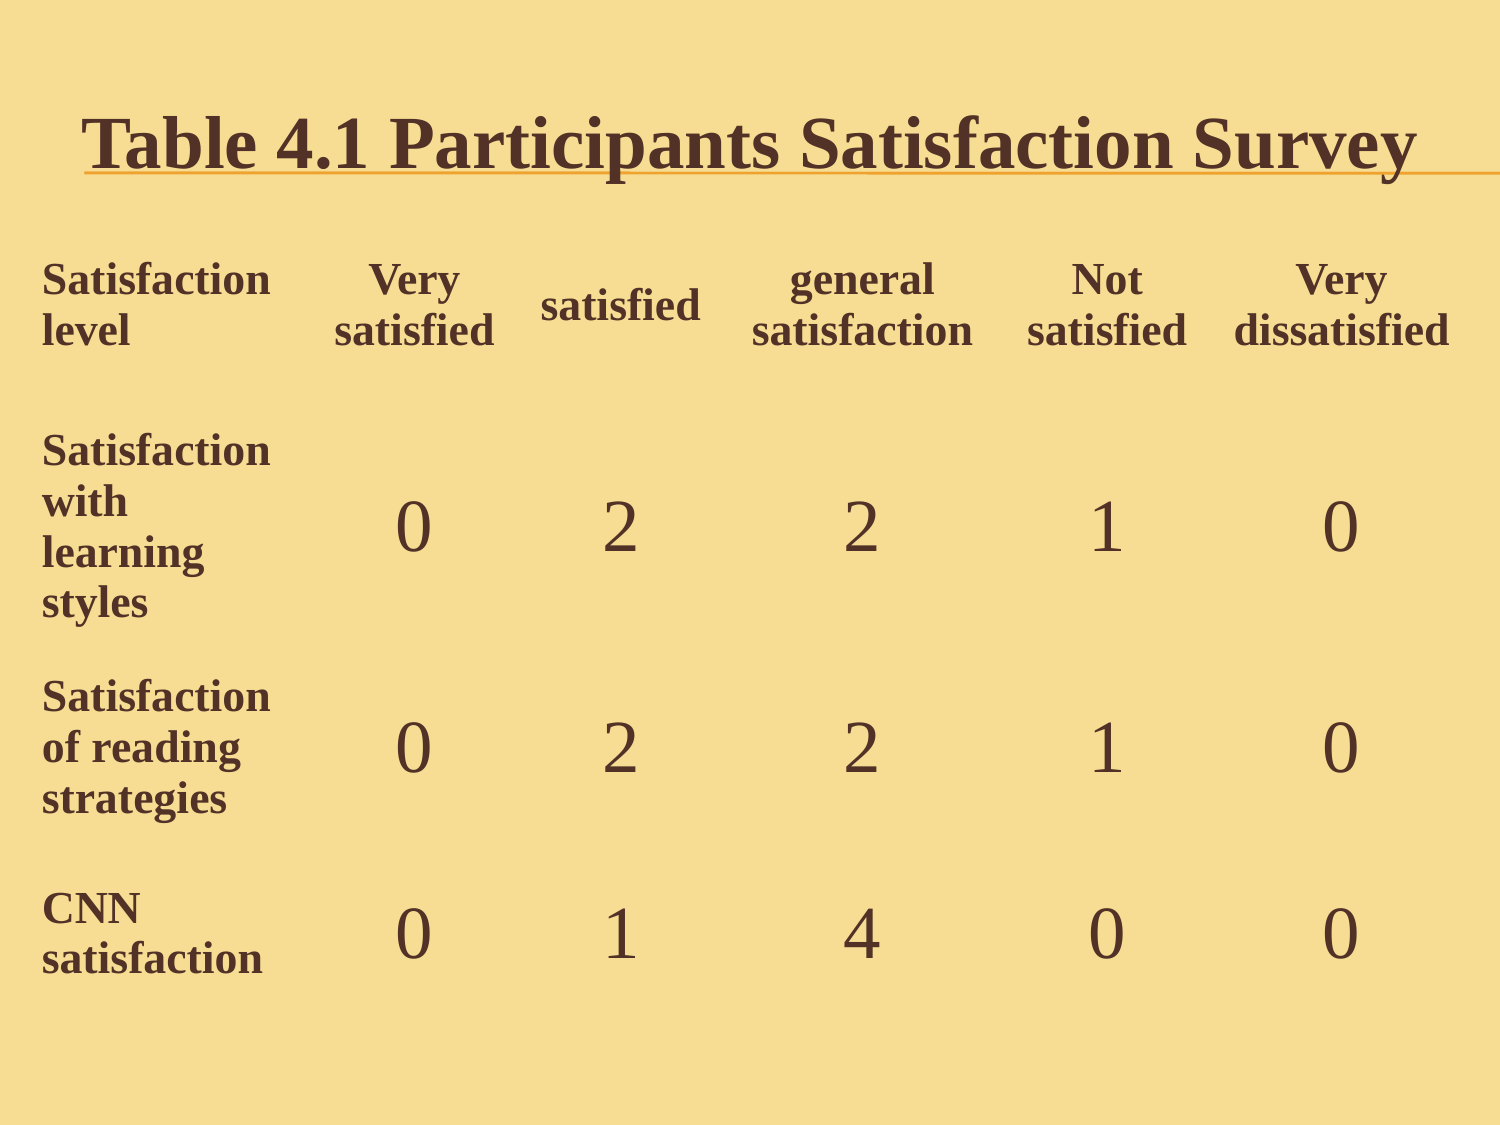

# Table 4.1 Participants Satisfaction Survey
| Satisfaction level | Very satisfied | satisfied | general satisfaction | Not satisfied | Very dissatisfied |
| --- | --- | --- | --- | --- | --- |
| Satisfaction with learning styles | 0 | 2 | 2 | 1 | 0 |
| Satisfaction of reading strategies | 0 | 2 | 2 | 1 | 0 |
| CNN satisfaction | 0 | 1 | 4 | 0 | 0 |